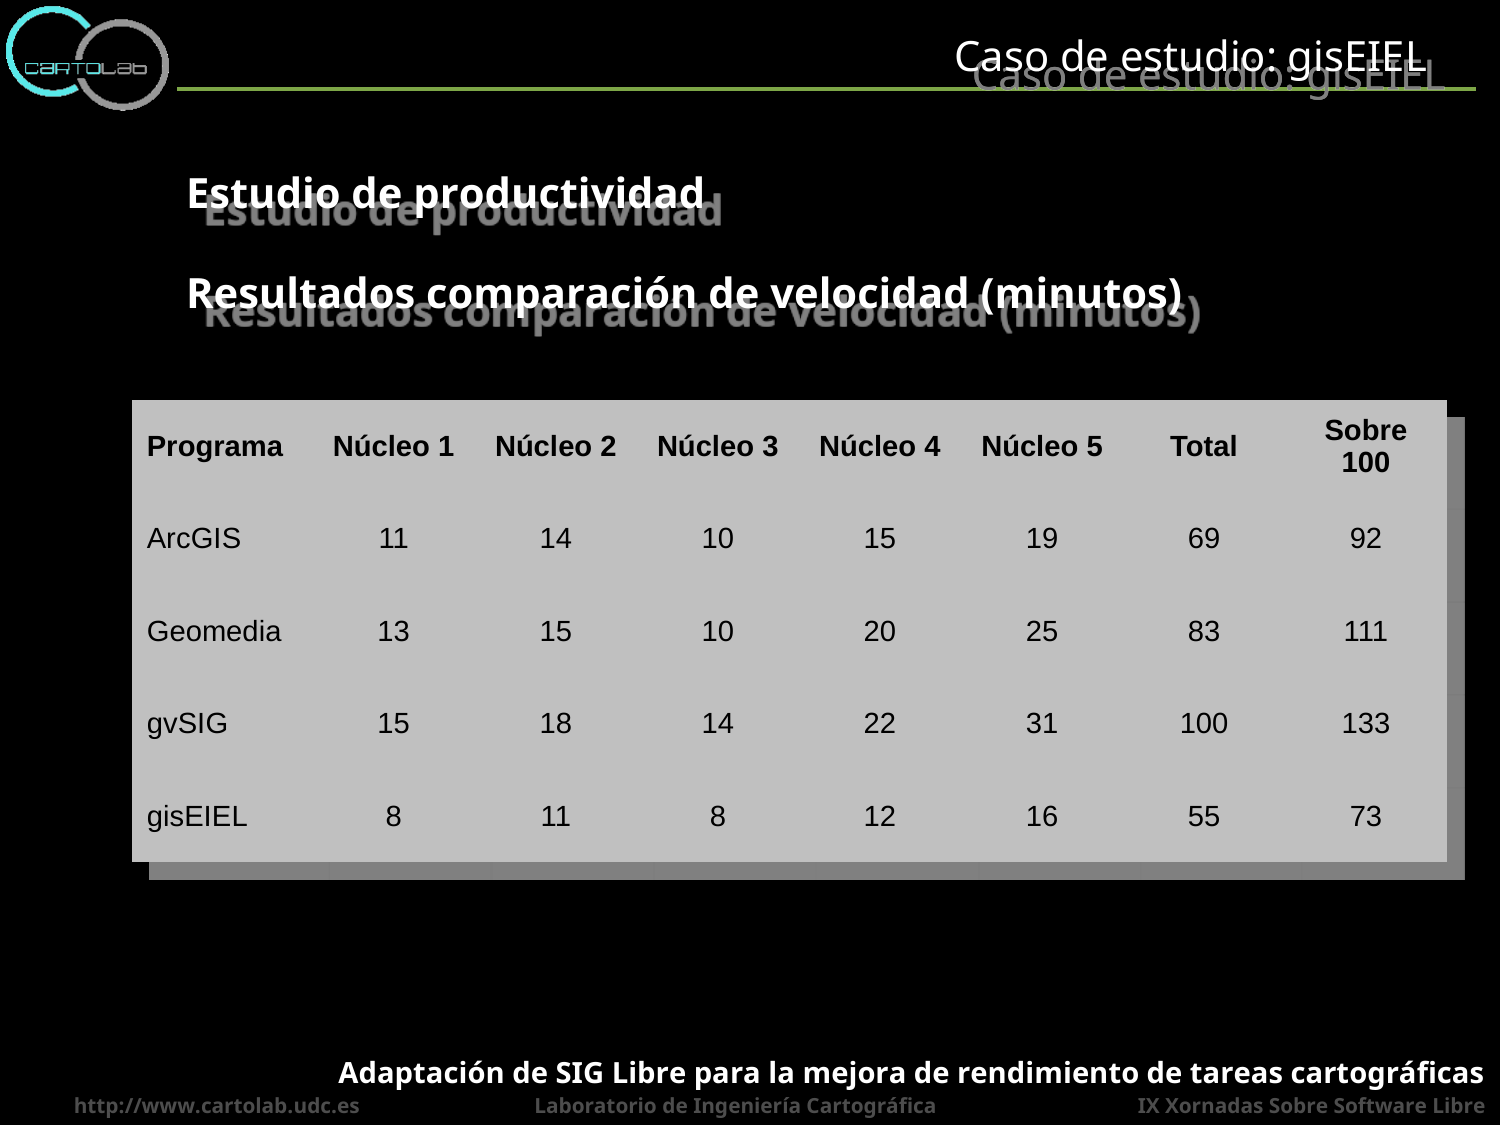

Caso de estudio: gisEIEL
Estudio de productividad
Resultados comparación de velocidad (minutos)
| Programa | Núcleo 1 | Núcleo 2 | Núcleo 3 | Núcleo 4 | Núcleo 5 | Total | Sobre 100 |
| --- | --- | --- | --- | --- | --- | --- | --- |
| ArcGIS | 11 | 14 | 10 | 15 | 19 | 69 | 92 |
| Geomedia | 13 | 15 | 10 | 20 | 25 | 83 | 111 |
| gvSIG | 15 | 18 | 14 | 22 | 31 | 100 | 133 |
| gisEIEL | 8 | 11 | 8 | 12 | 16 | 55 | 73 |